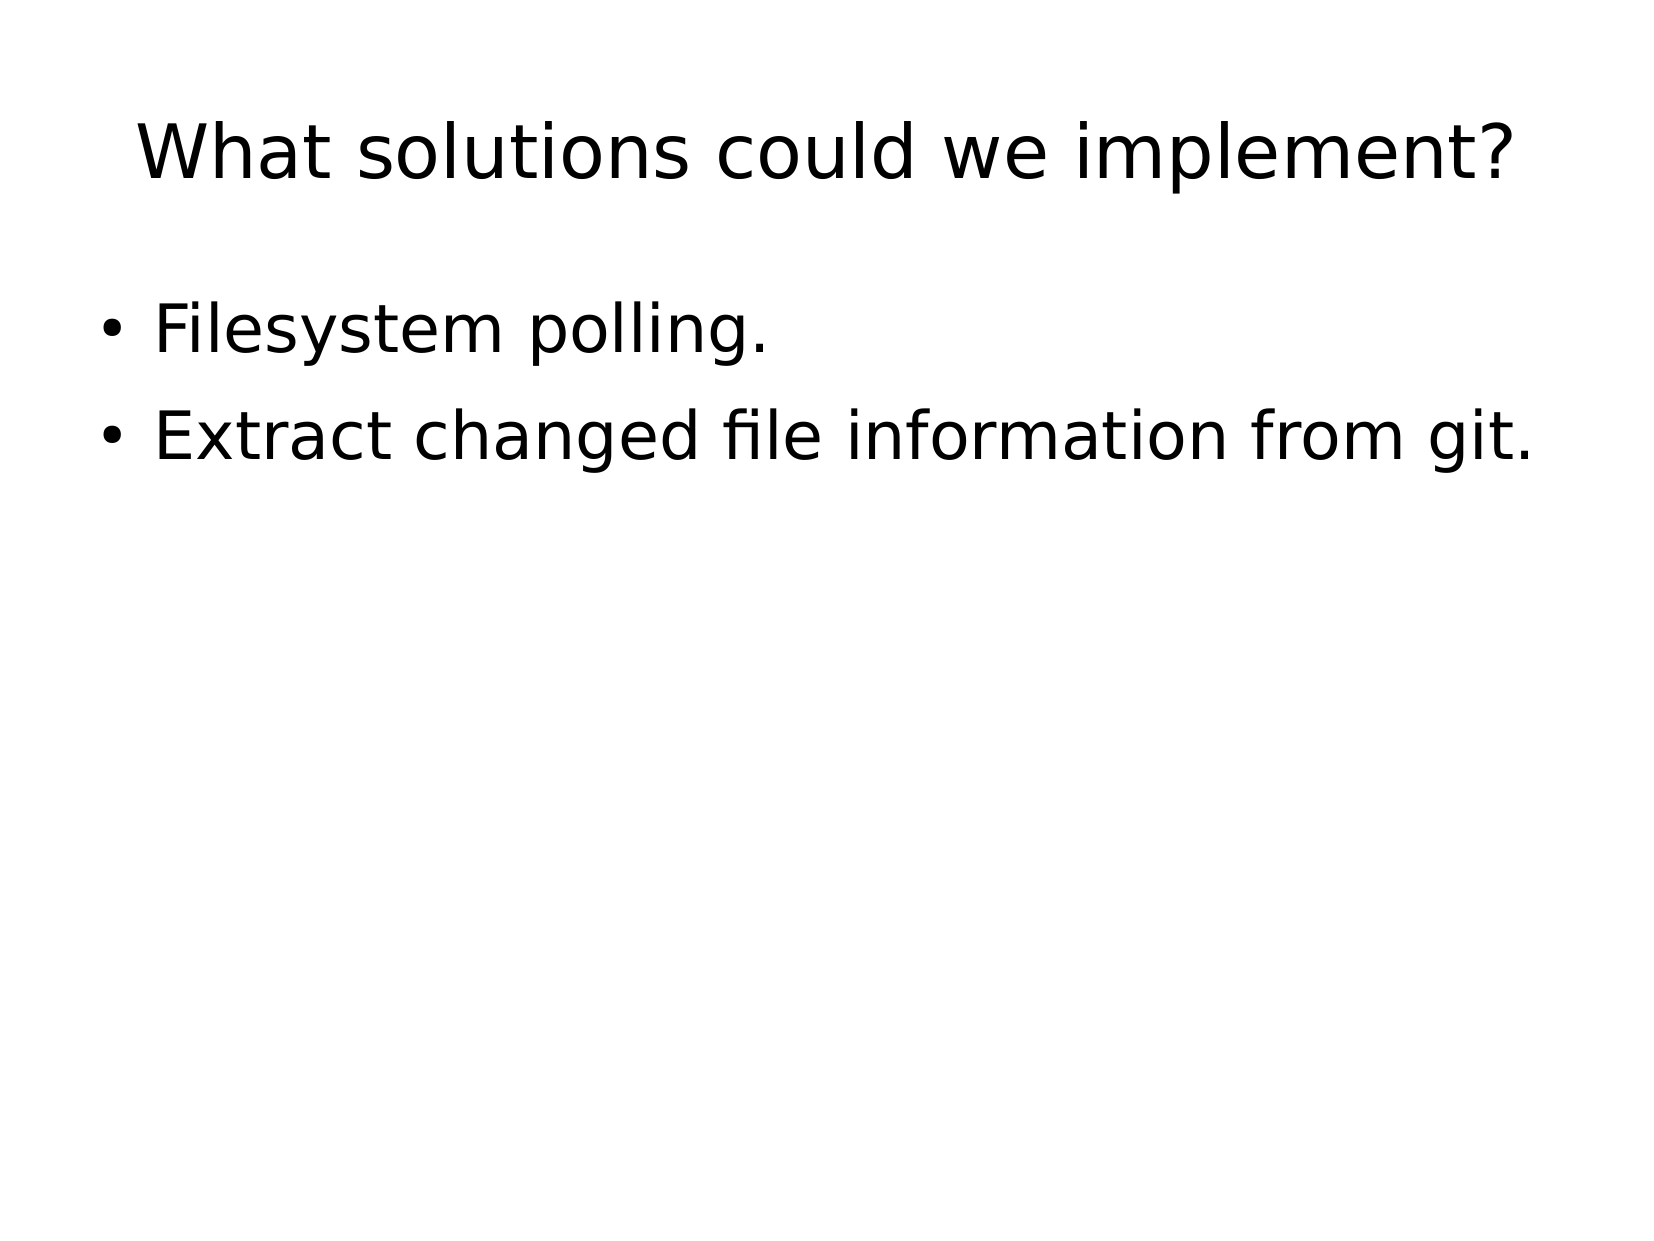

# What solutions could we implement?
Filesystem polling.
Extract changed file information from git.